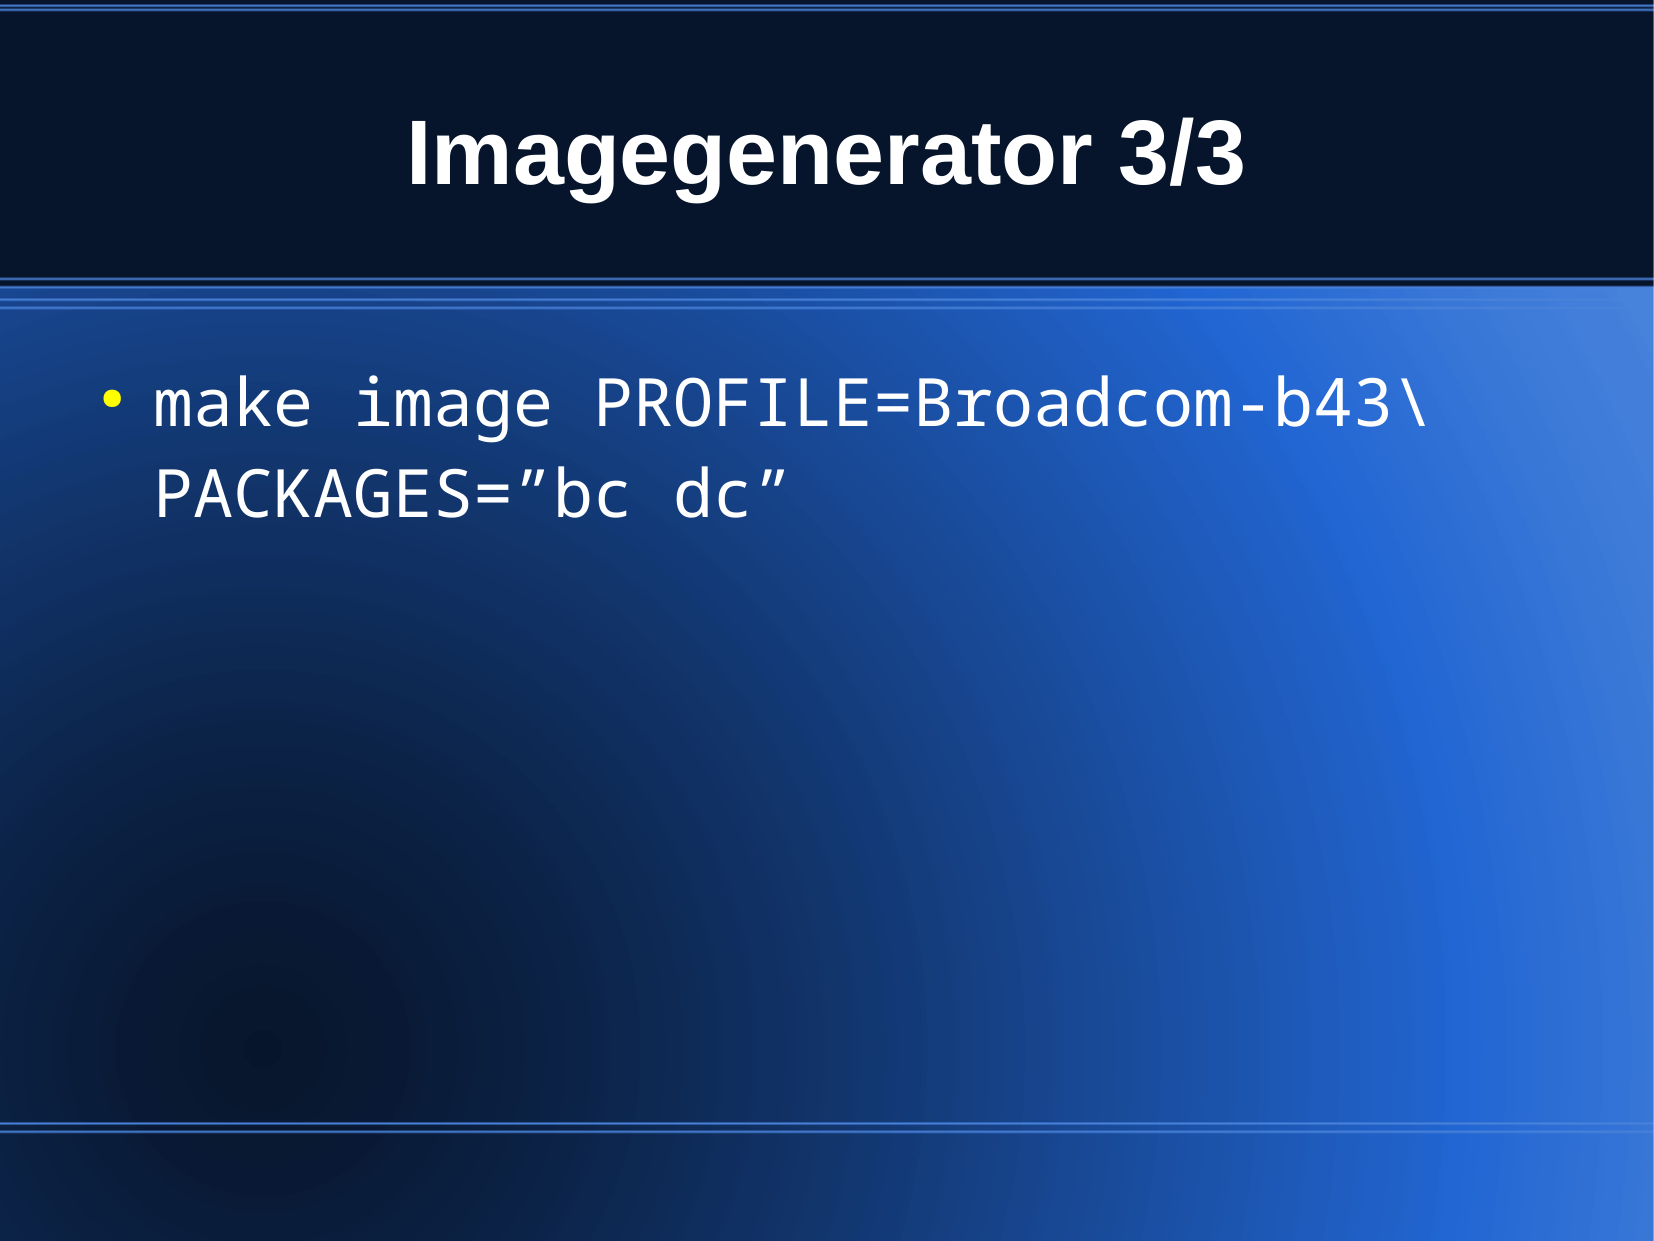

# Imagegenerator 3/3
make image PROFILE=Broadcom-b43\ PACKAGES=”bc dc”